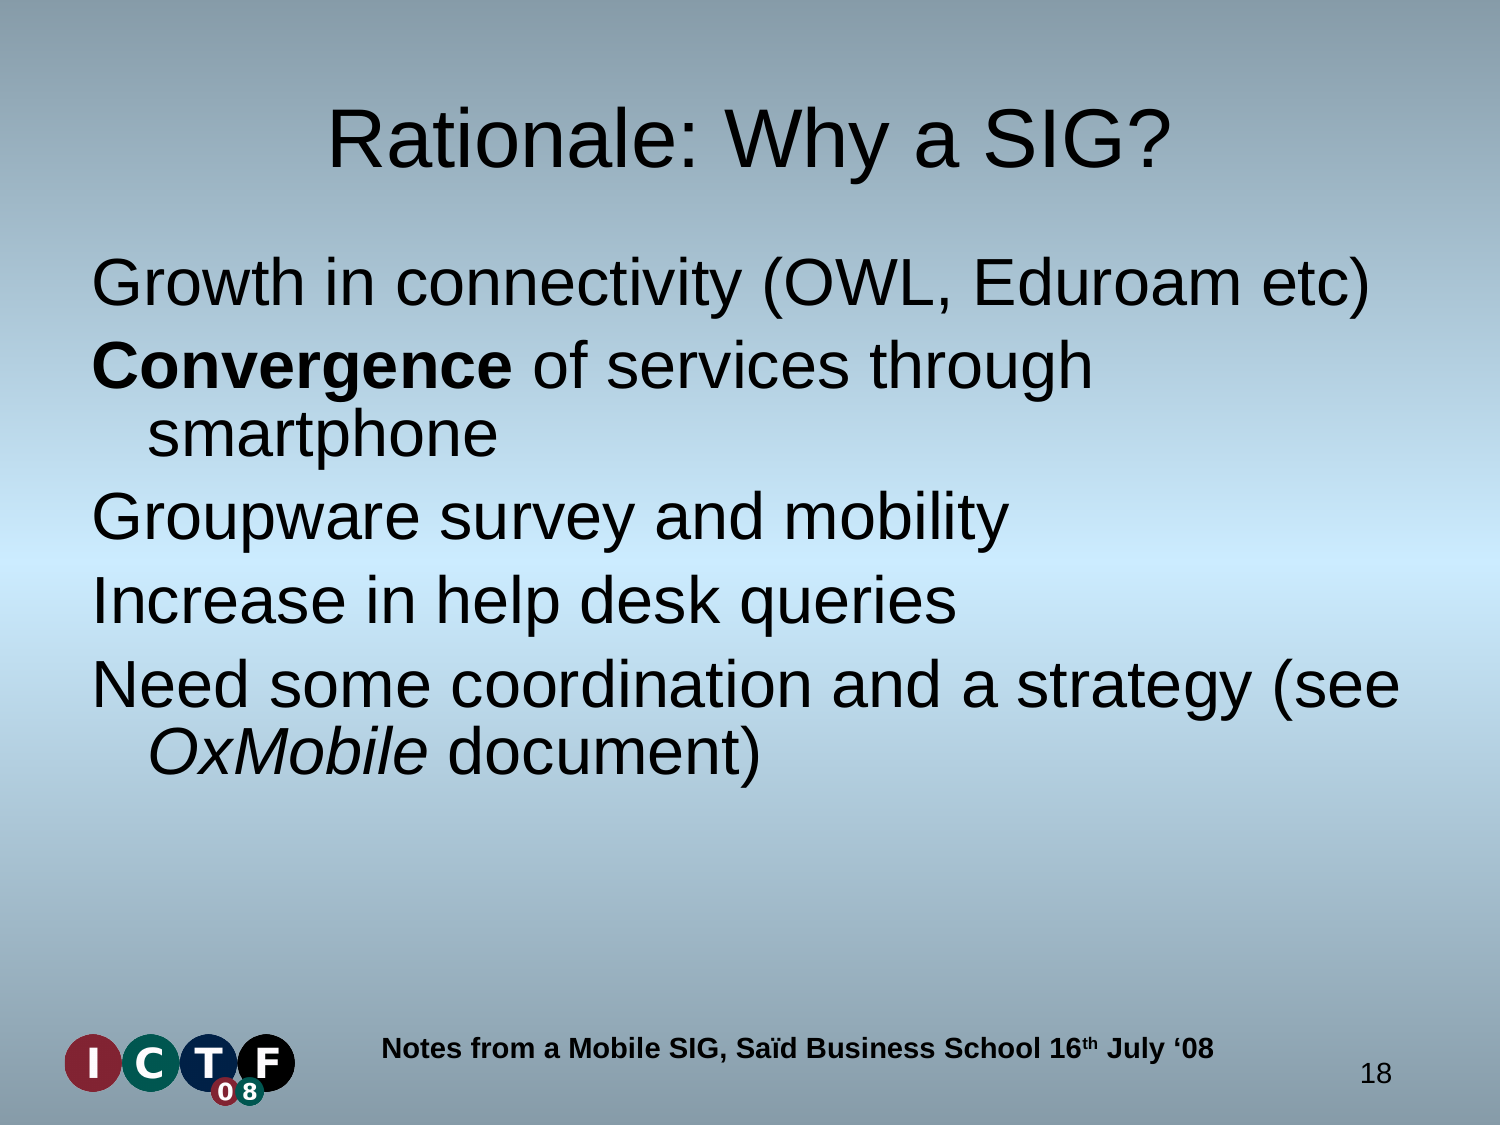

Rationale: Why a SIG?
# Growth in connectivity (OWL, Eduroam etc)
Convergence of services through smartphone
Groupware survey and mobility
Increase in help desk queries
Need some coordination and a strategy (see OxMobile document)